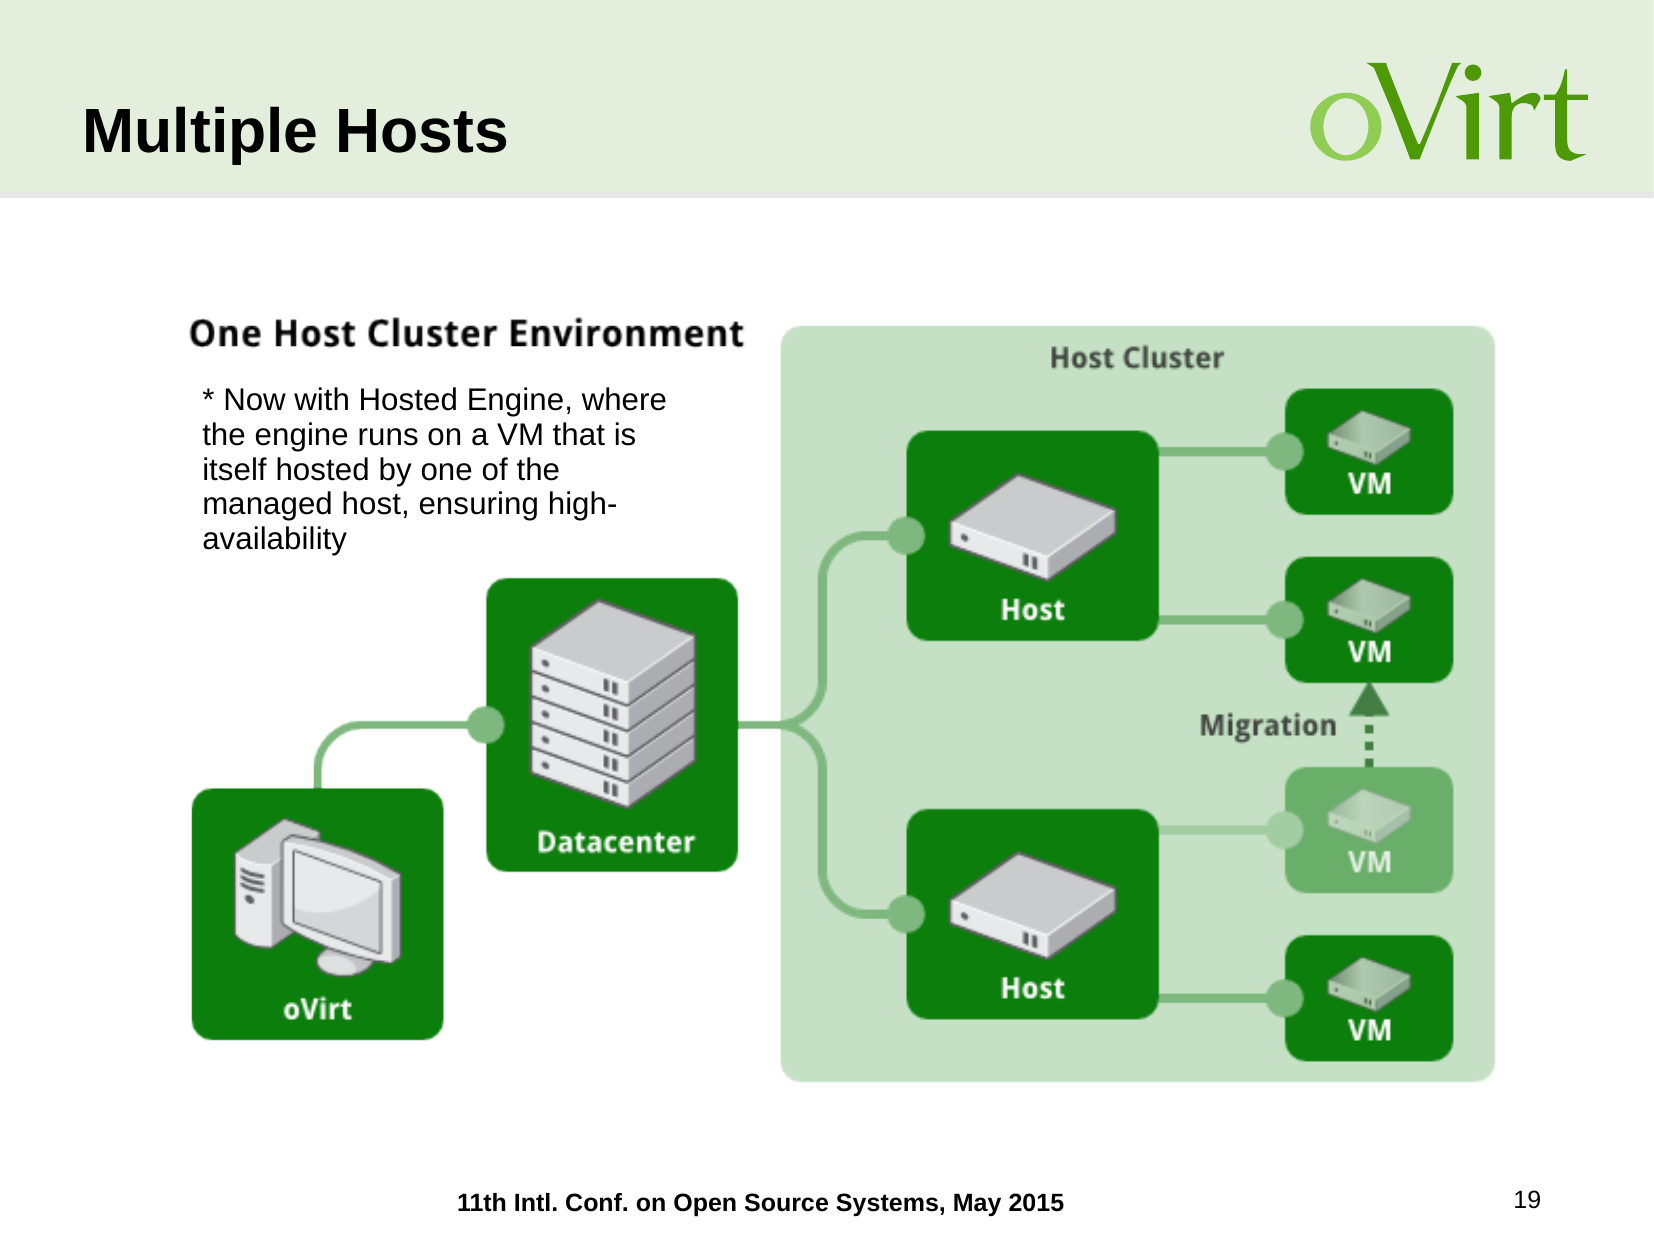

# Multiple Hosts
* Now with Hosted Engine, where the engine runs on a VM that is itself hosted by one of the managed host, ensuring high-availability